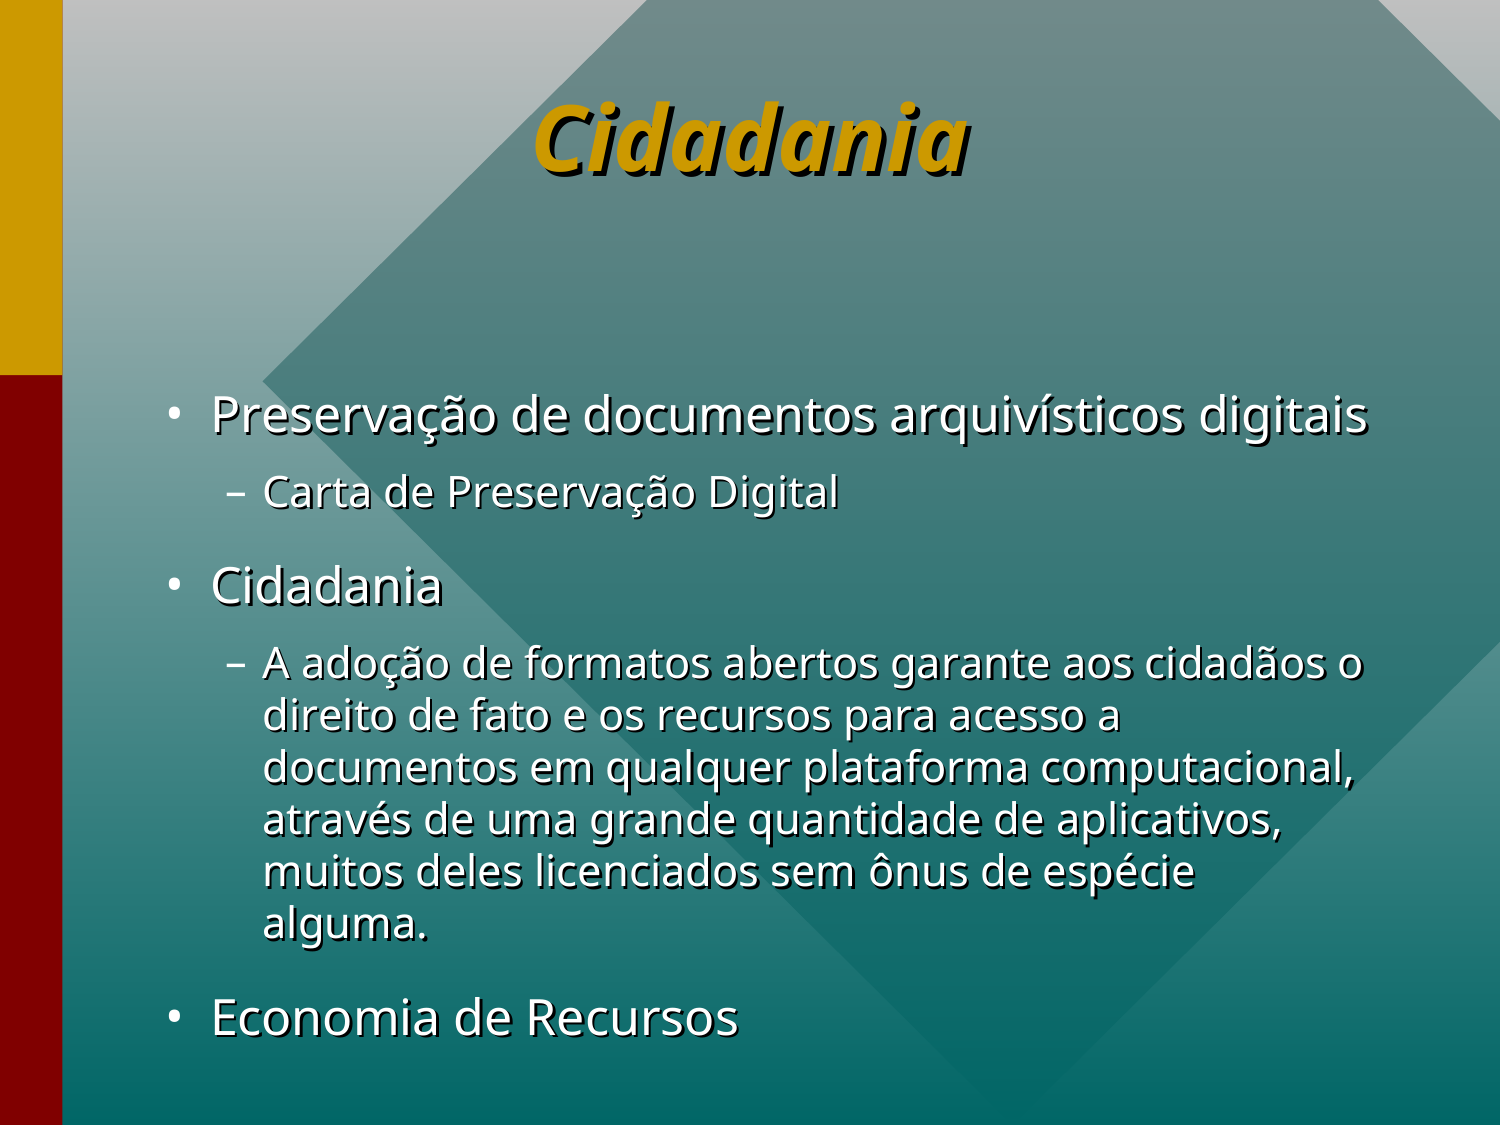

# Cidadania
Preservação de documentos arquivísticos digitais
Carta de Preservação Digital
Cidadania
A adoção de formatos abertos garante aos cidadãos o direito de fato e os recursos para acesso a documentos em qualquer plataforma computacional, através de uma grande quantidade de aplicativos, muitos deles licenciados sem ônus de espécie alguma.
Economia de Recursos